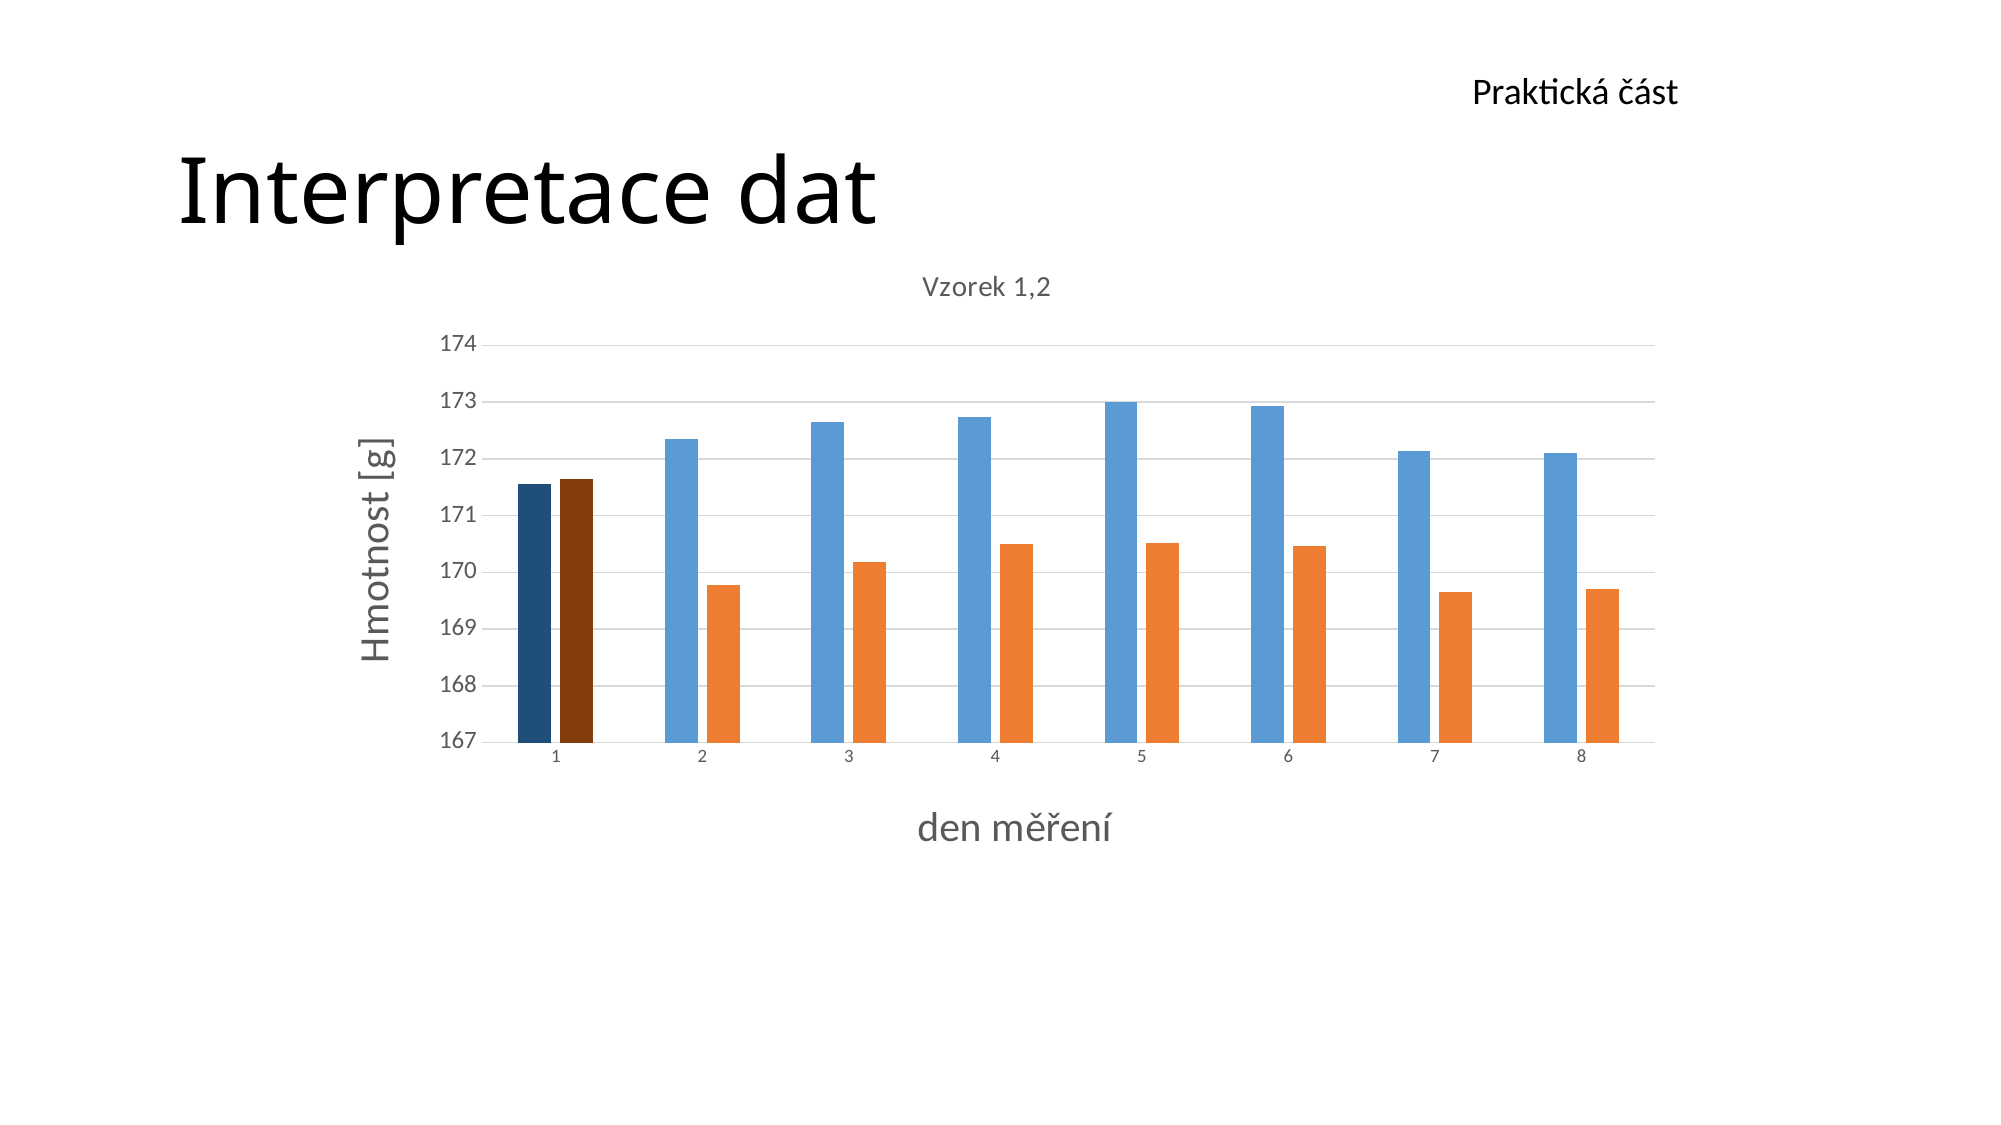

Praktická část
Interpretace dat
### Chart: Vzorek 1,2
| Category | vzorek 1 [g] | vzorek 2 [g] |
|---|---|---|
| 1 | 171.56 | 171.64 |
| 2 | 172.36 | 169.78 |
| 3 | 172.66 | 170.18 |
| 4 | 172.74 | 170.5 |
| 5 | 173.0 | 170.52 |
| 6 | 172.94 | 170.46 |
| 7 | 172.14 | 169.66 |
| 8 | 172.1 | 169.7 |